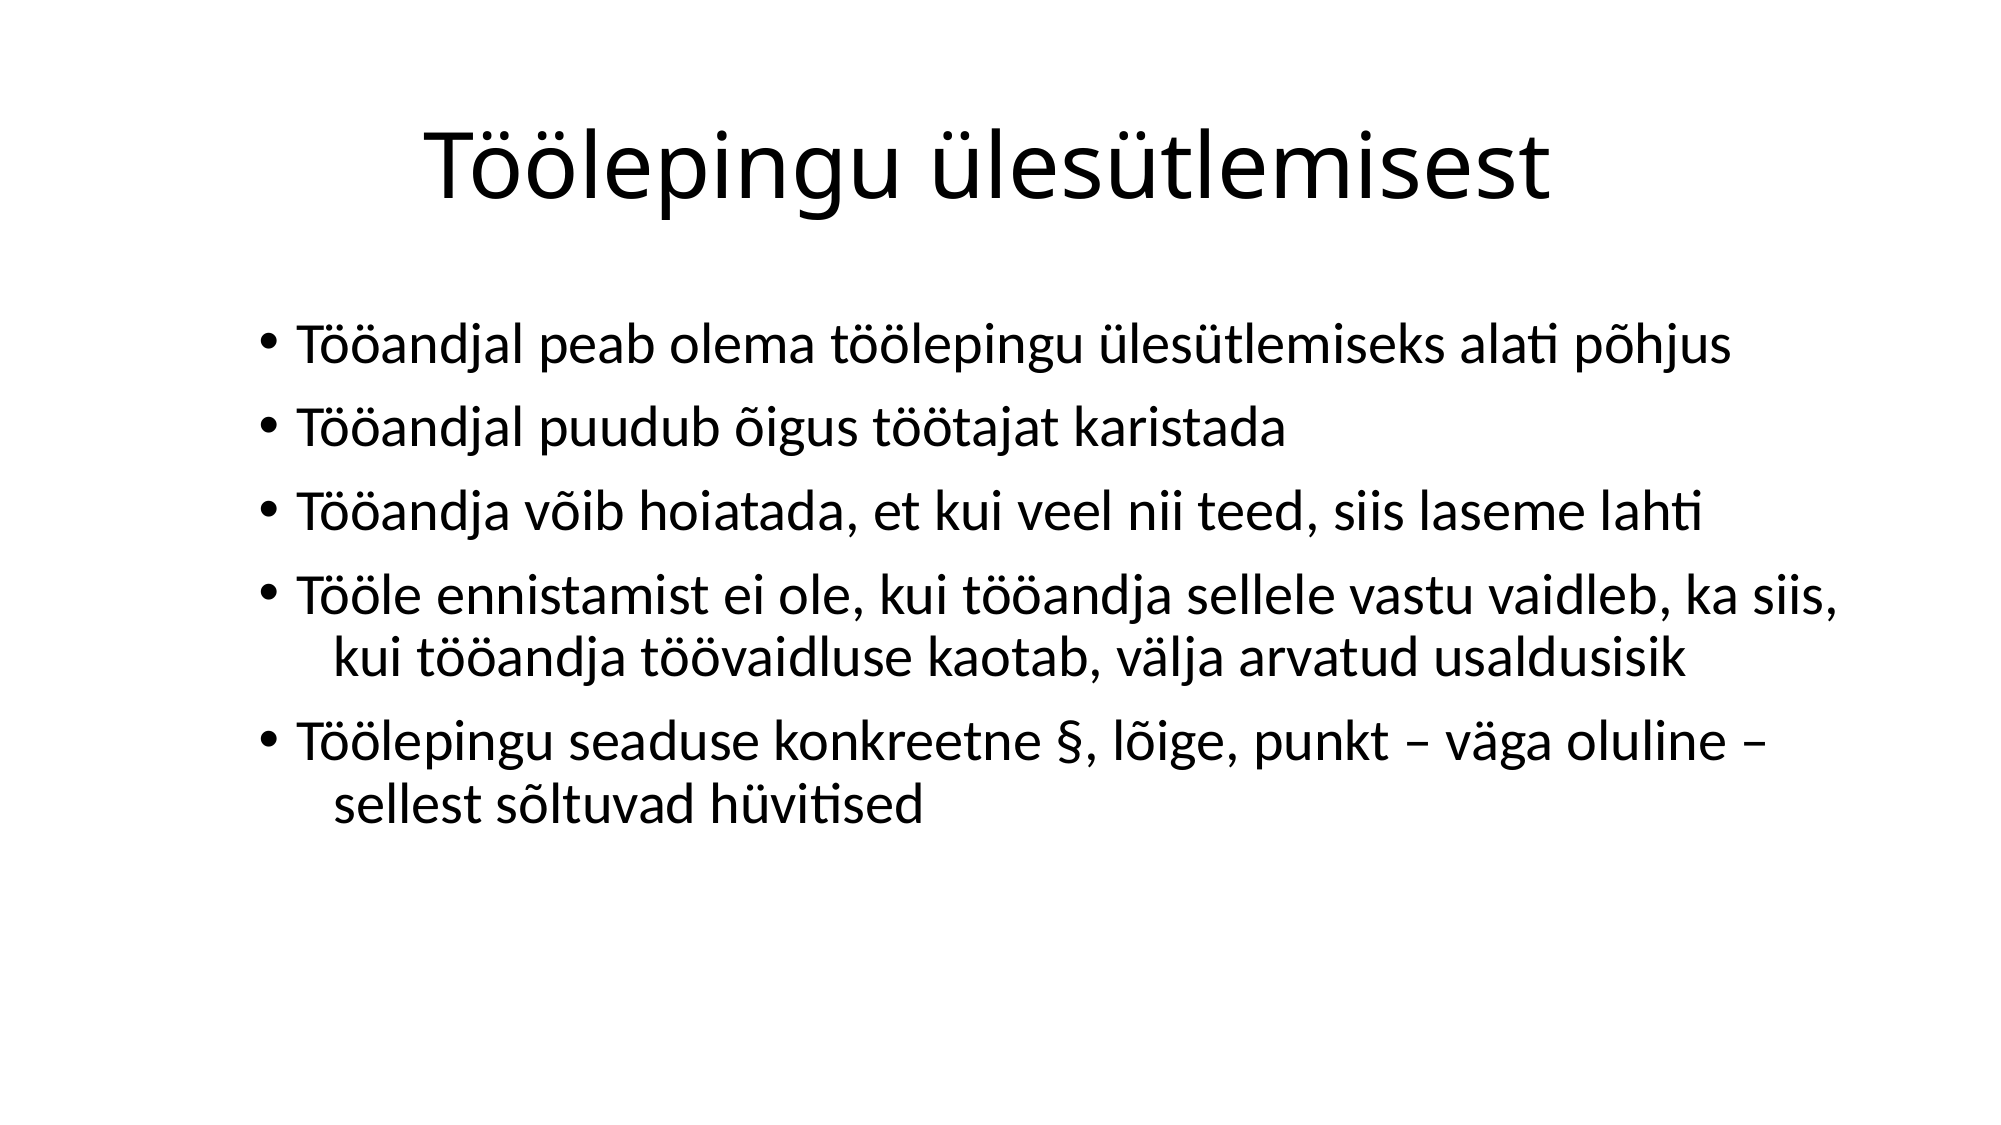

# Töölepingu ülesütlemisest
Tööandjal peab olema töölepingu ülesütlemiseks alati põhjus
Tööandjal puudub õigus töötajat karistada
Tööandja võib hoiatada, et kui veel nii teed, siis laseme lahti
Tööle ennistamist ei ole, kui tööandja sellele vastu vaidleb, ka siis, kui tööandja töövaidluse kaotab, välja arvatud usaldusisik
Töölepingu seaduse konkreetne §, lõige, punkt – väga oluline – sellest sõltuvad hüvitised